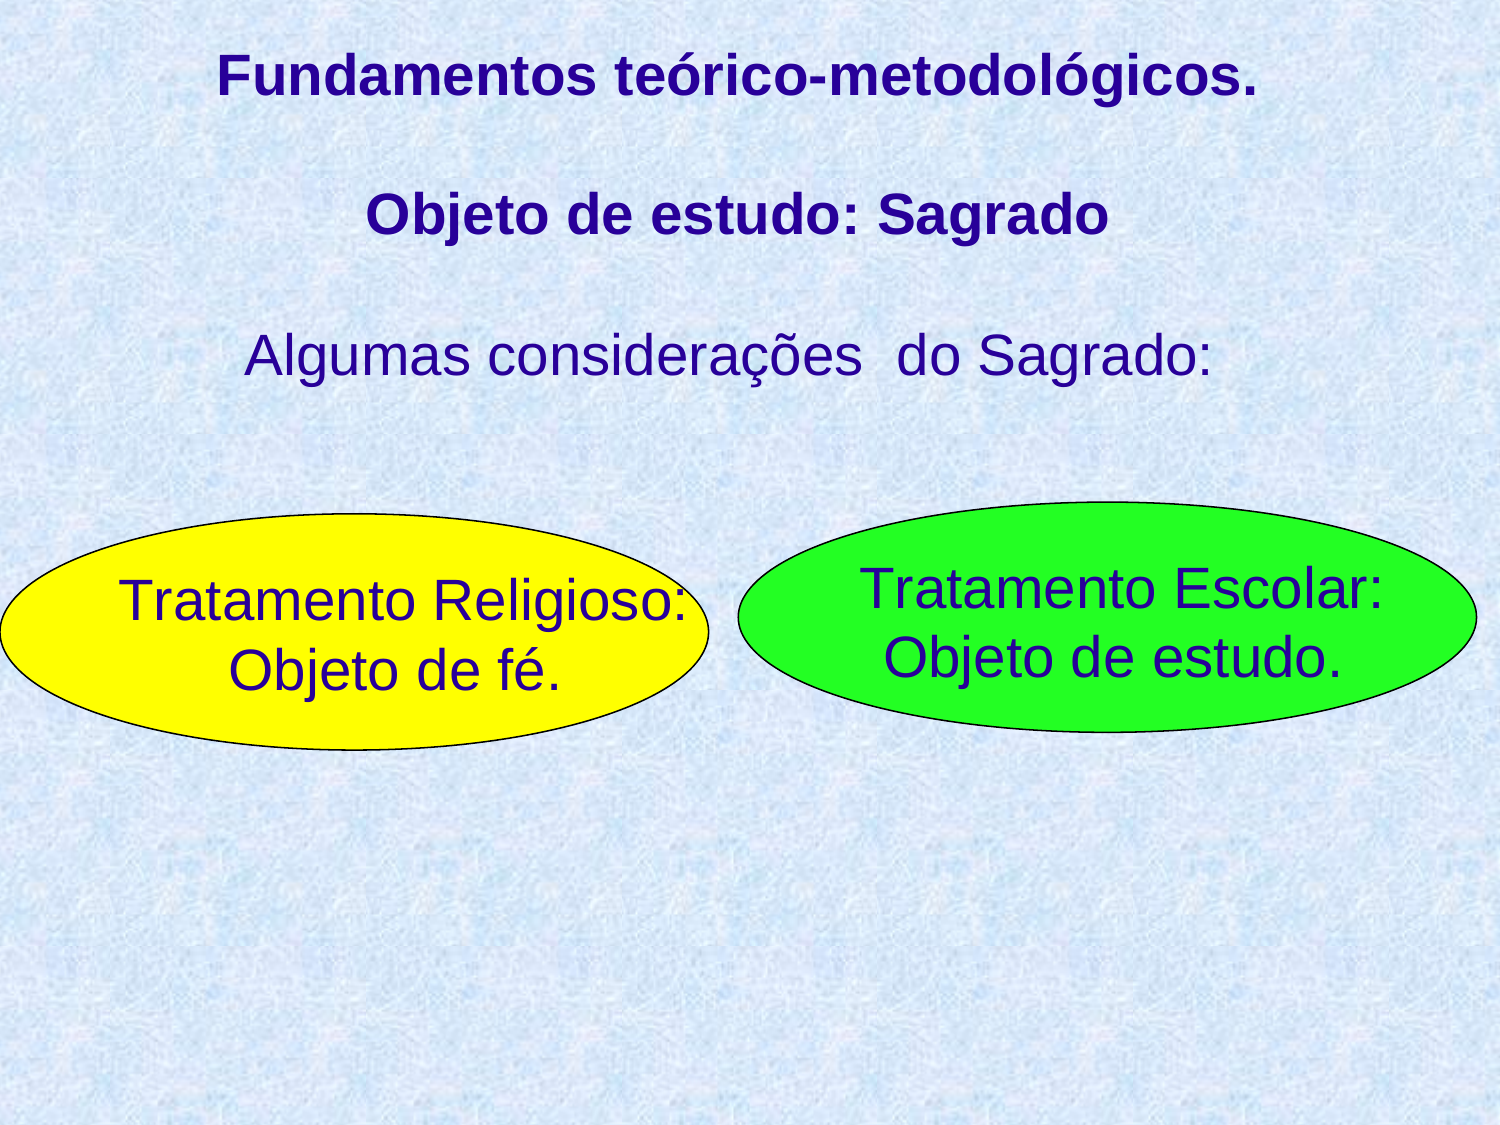

Fundamentos teórico-metodológicos.
Objeto de estudo: Sagrado
Algumas considerações do Sagrado:
Tratamento Escolar:
Objeto de estudo.
Tratamento Religioso:
Objeto de fé.